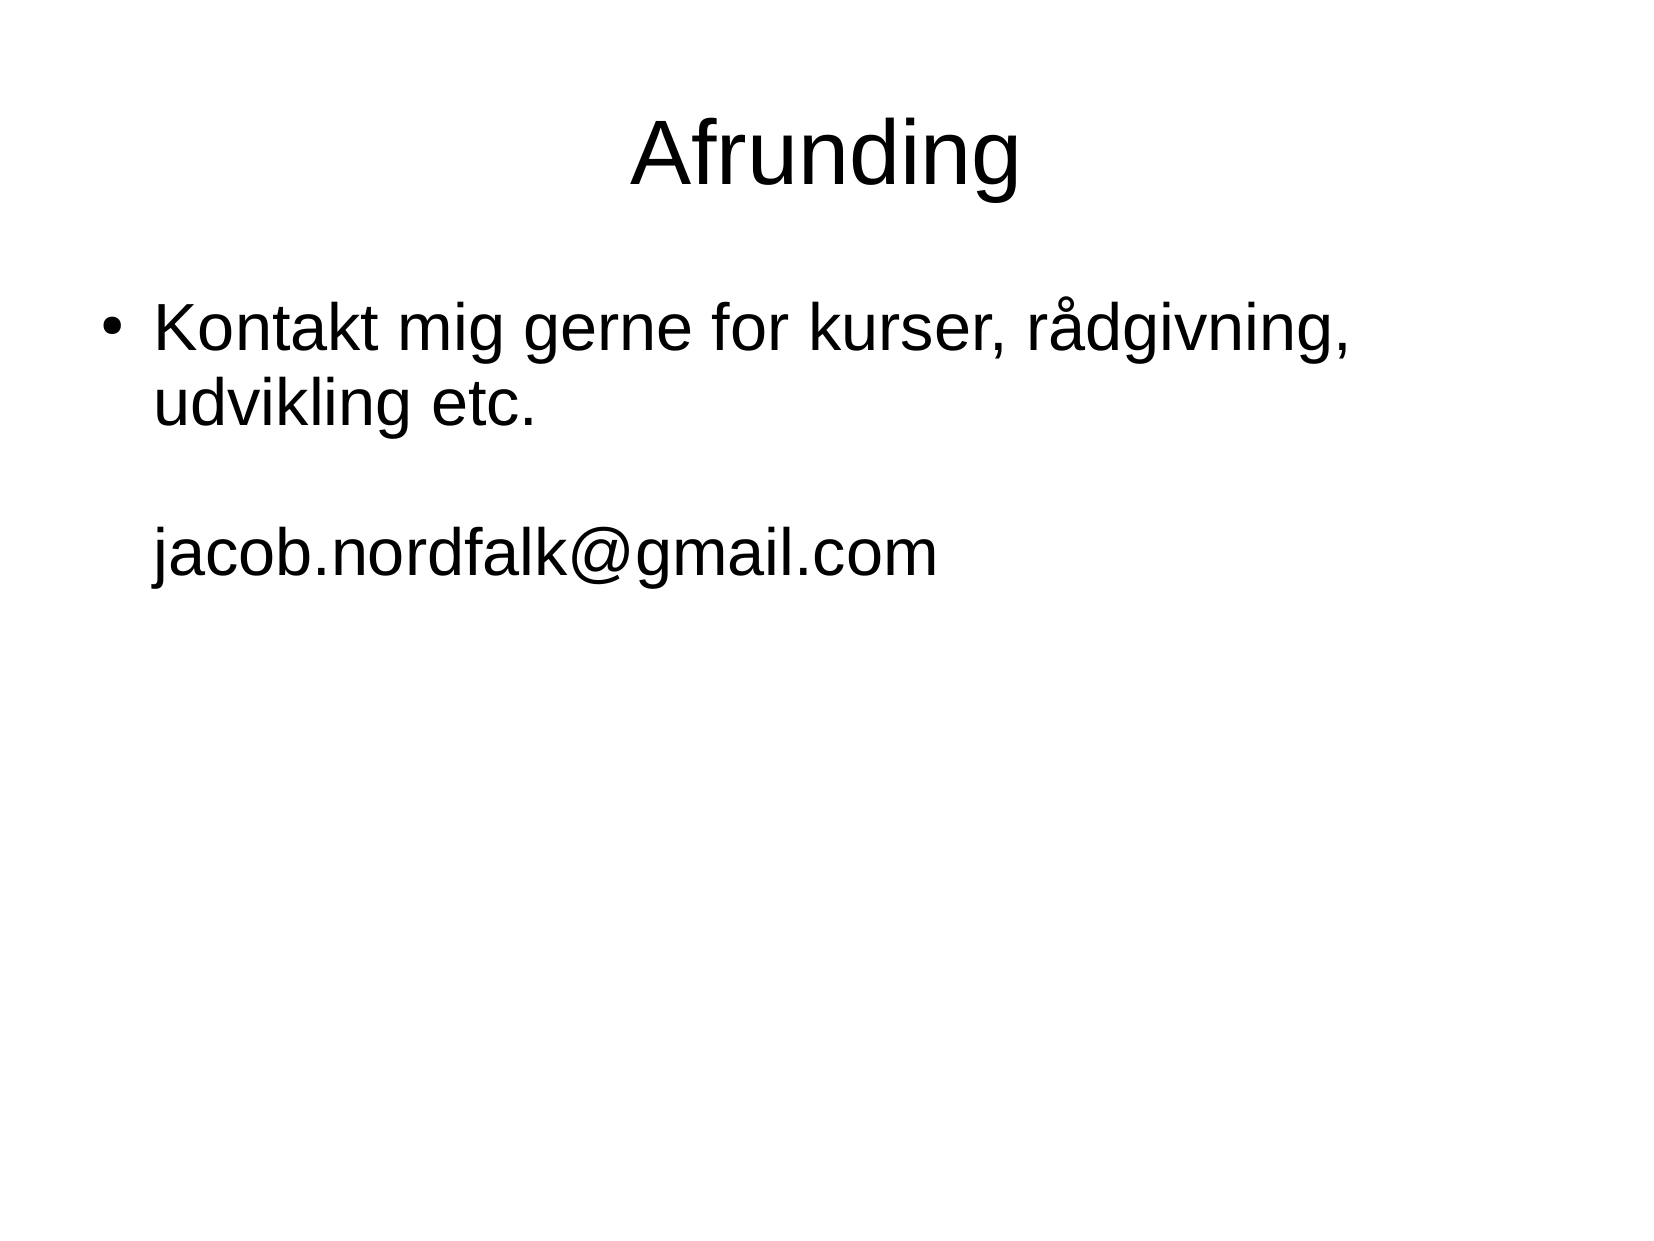

# Afrunding
Kontakt mig gerne for kurser, rådgivning, udvikling etc.
jacob.nordfalk@gmail.com